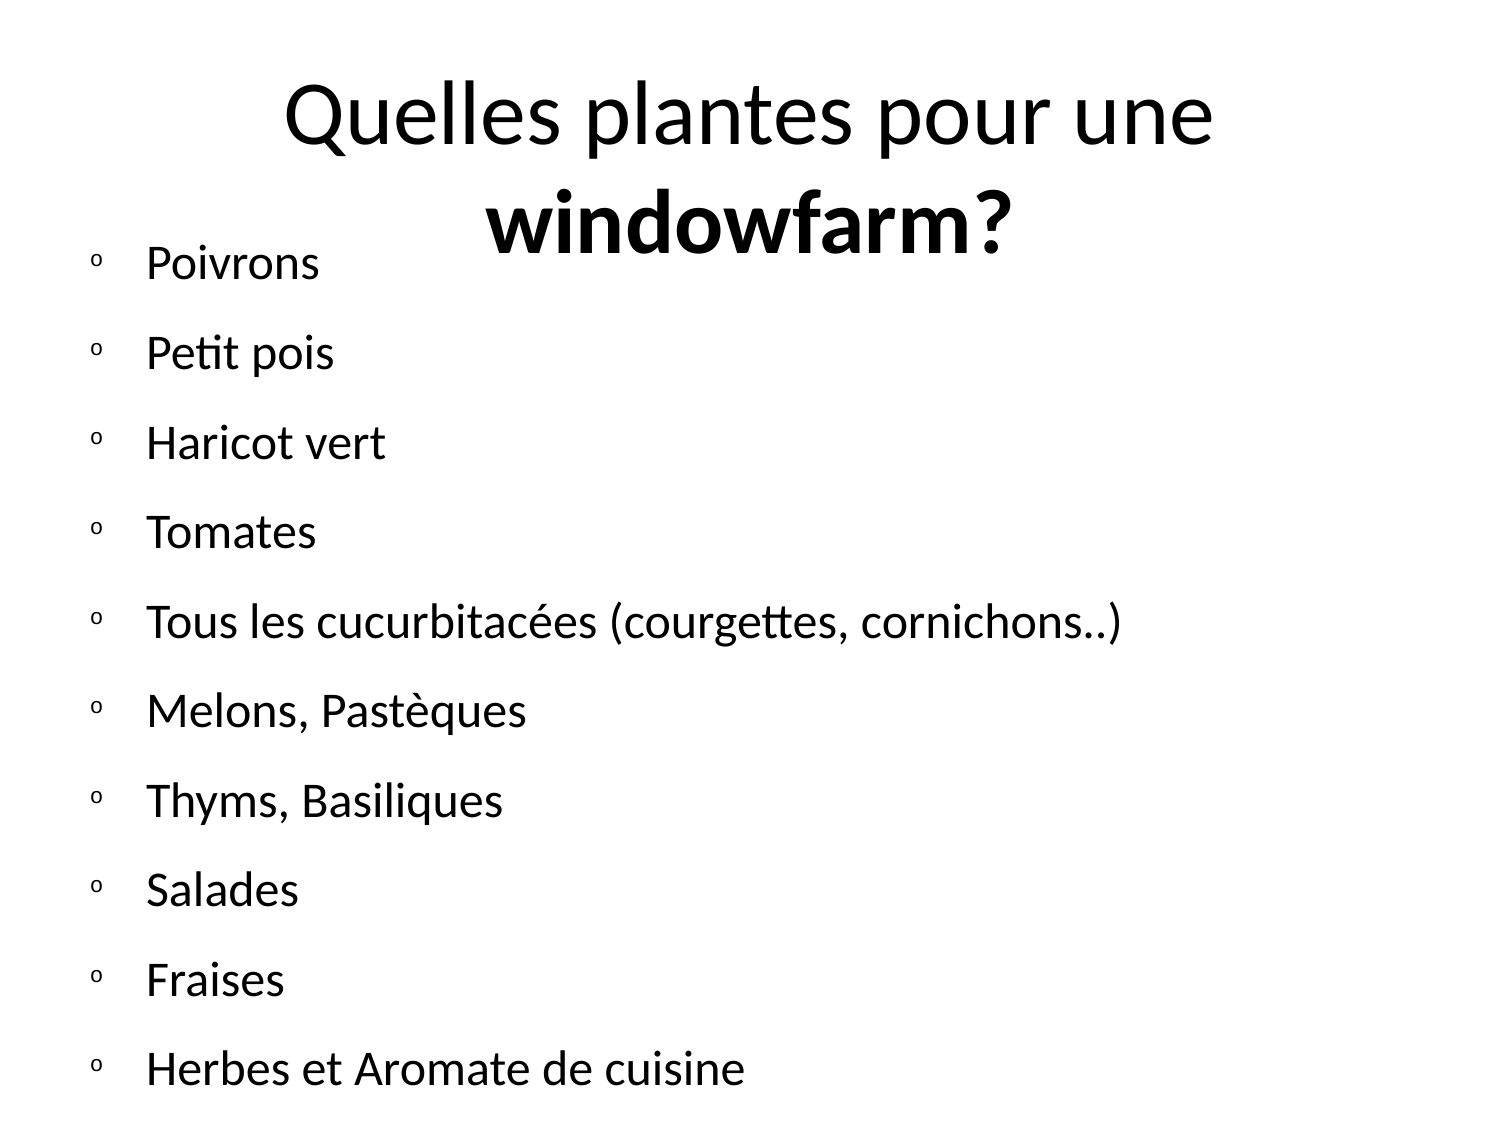

# Quelles plantes pour une windowfarm?
Poivrons
Petit pois
Haricot vert
Tomates
Tous les cucurbitacées (courgettes, cornichons..)
Melons, Pastèques
Thyms, Basiliques
Salades
Fraises
Herbes et Aromate de cuisine